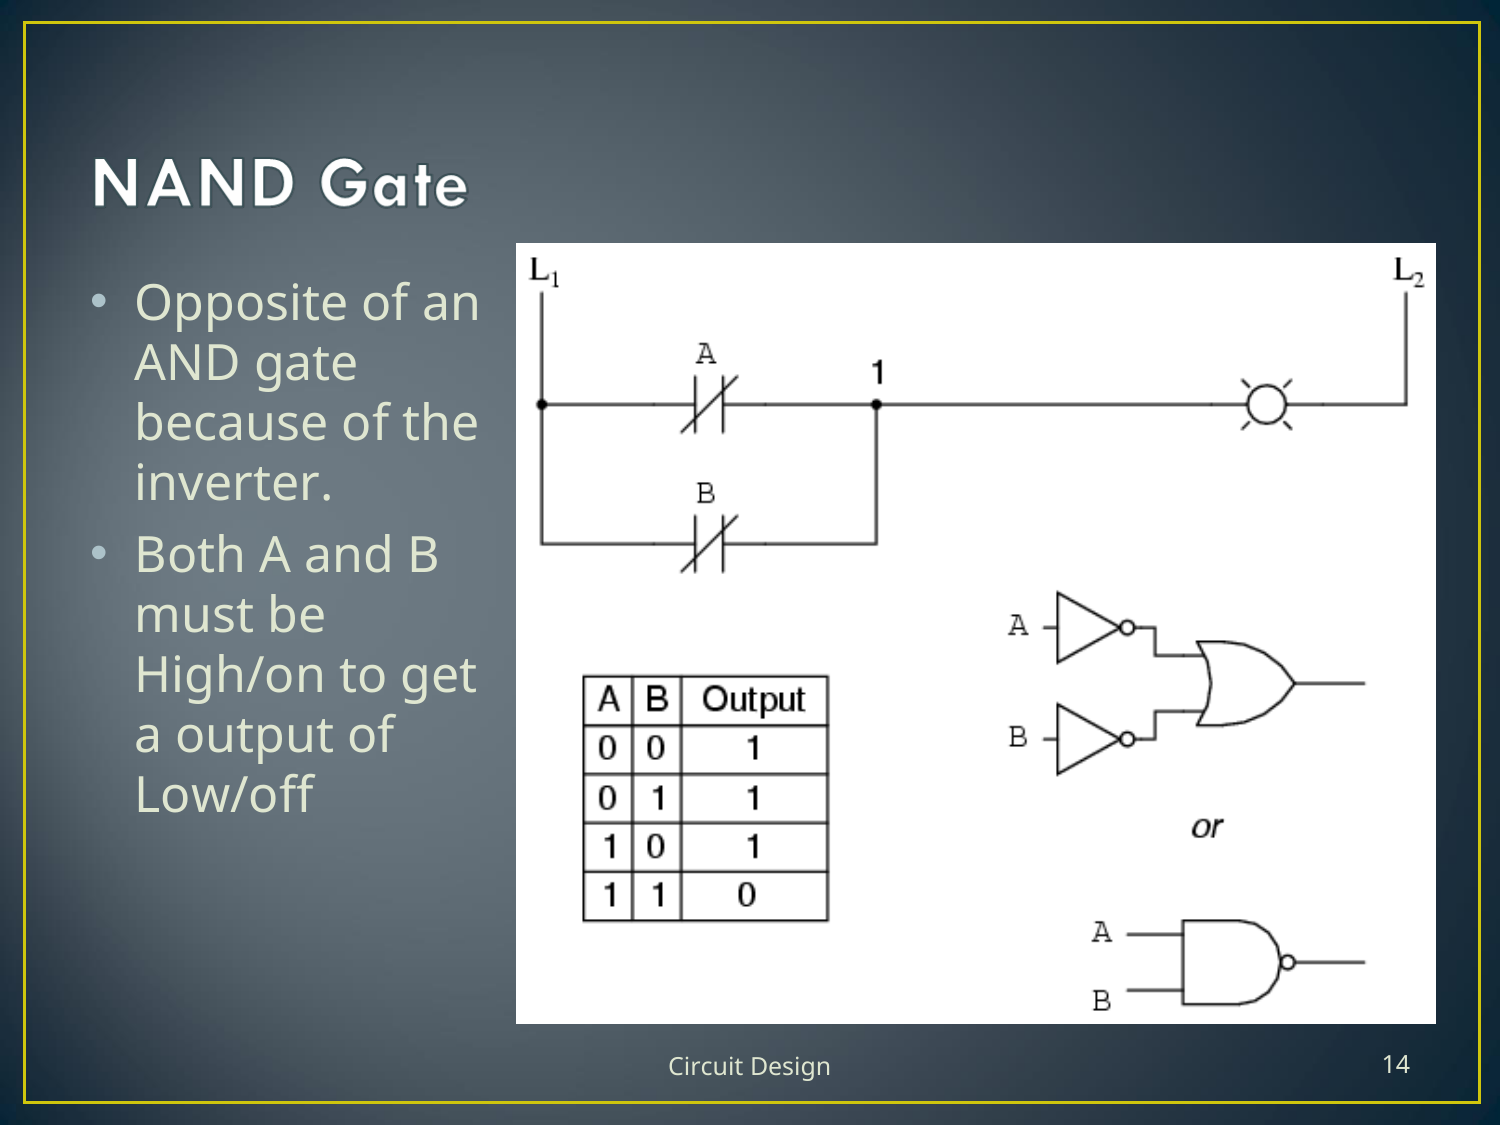

# Opposite of an AND gate because of the inverter.
Both A and B must be High/on to get a output of Low/off
Circuit Design